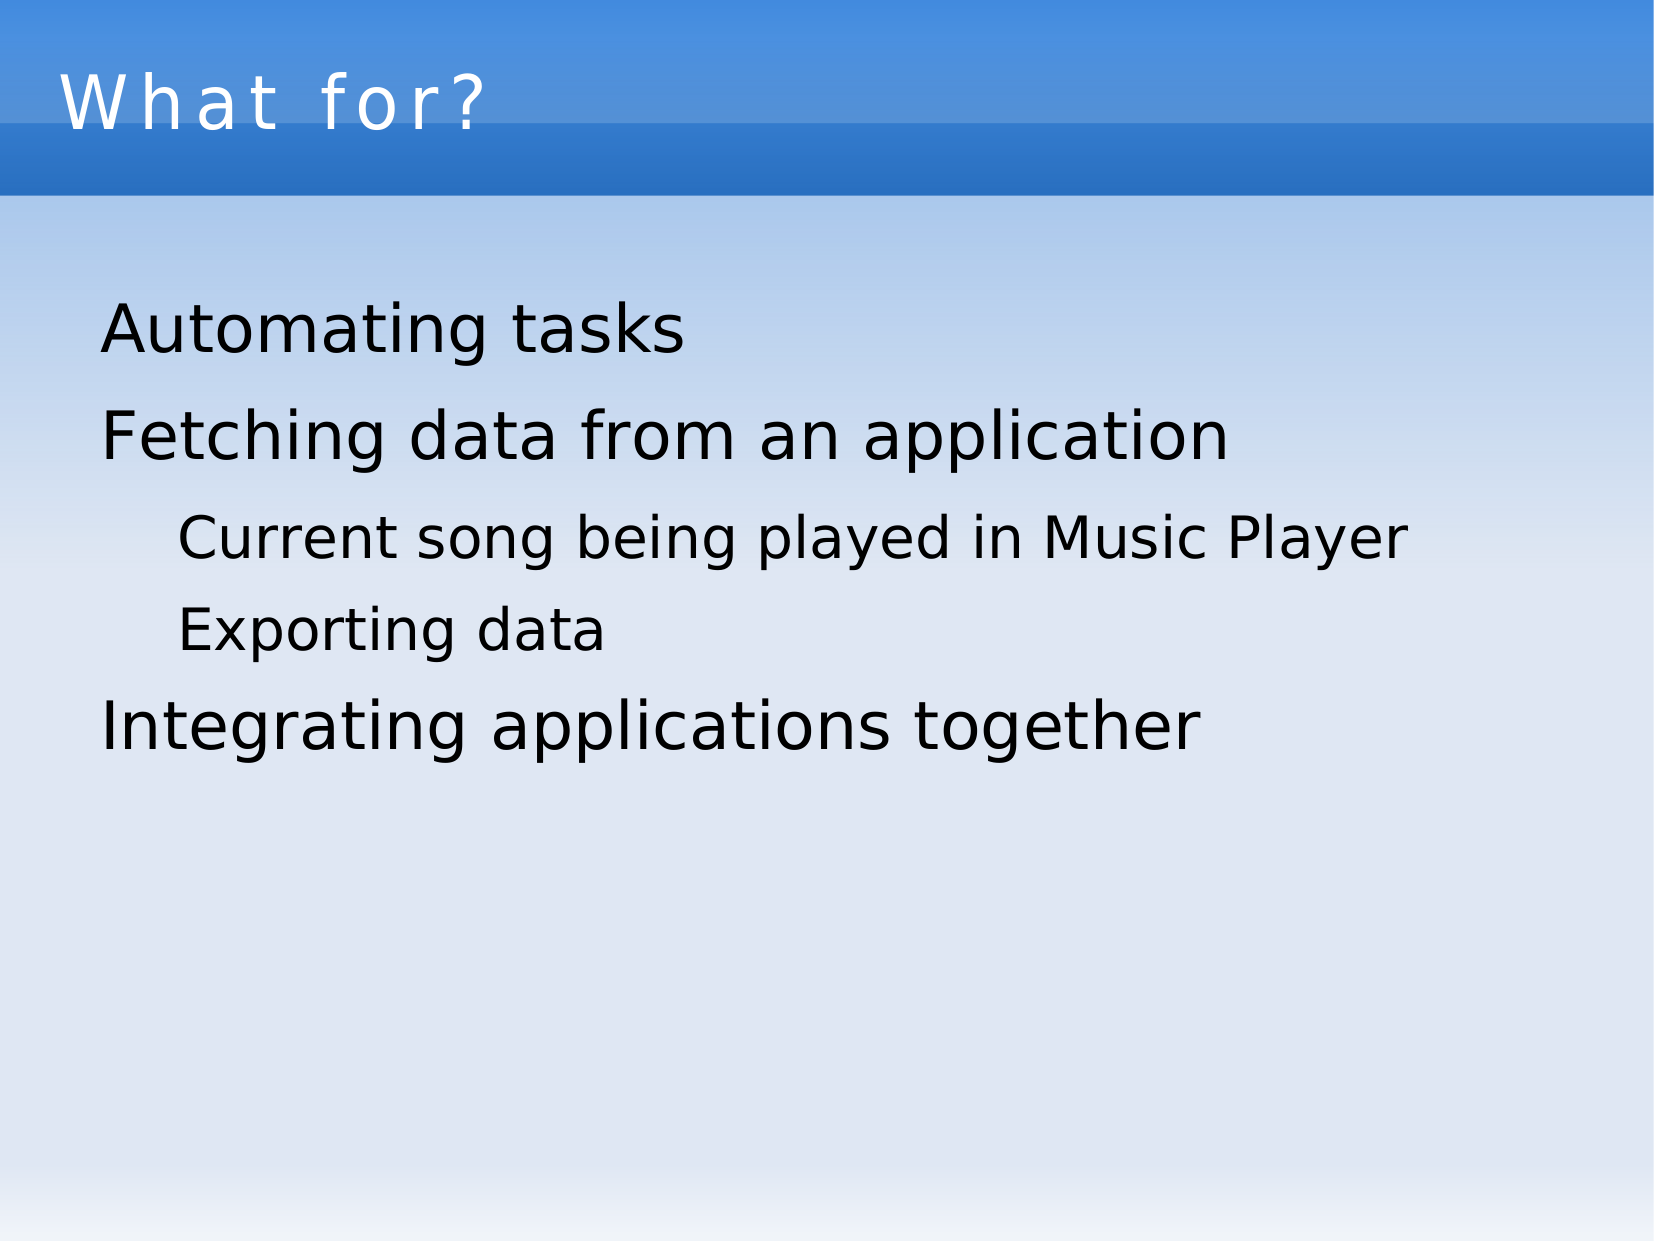

# What for?
Automating tasks
Fetching data from an application
Current song being played in Music Player
Exporting data
Integrating applications together